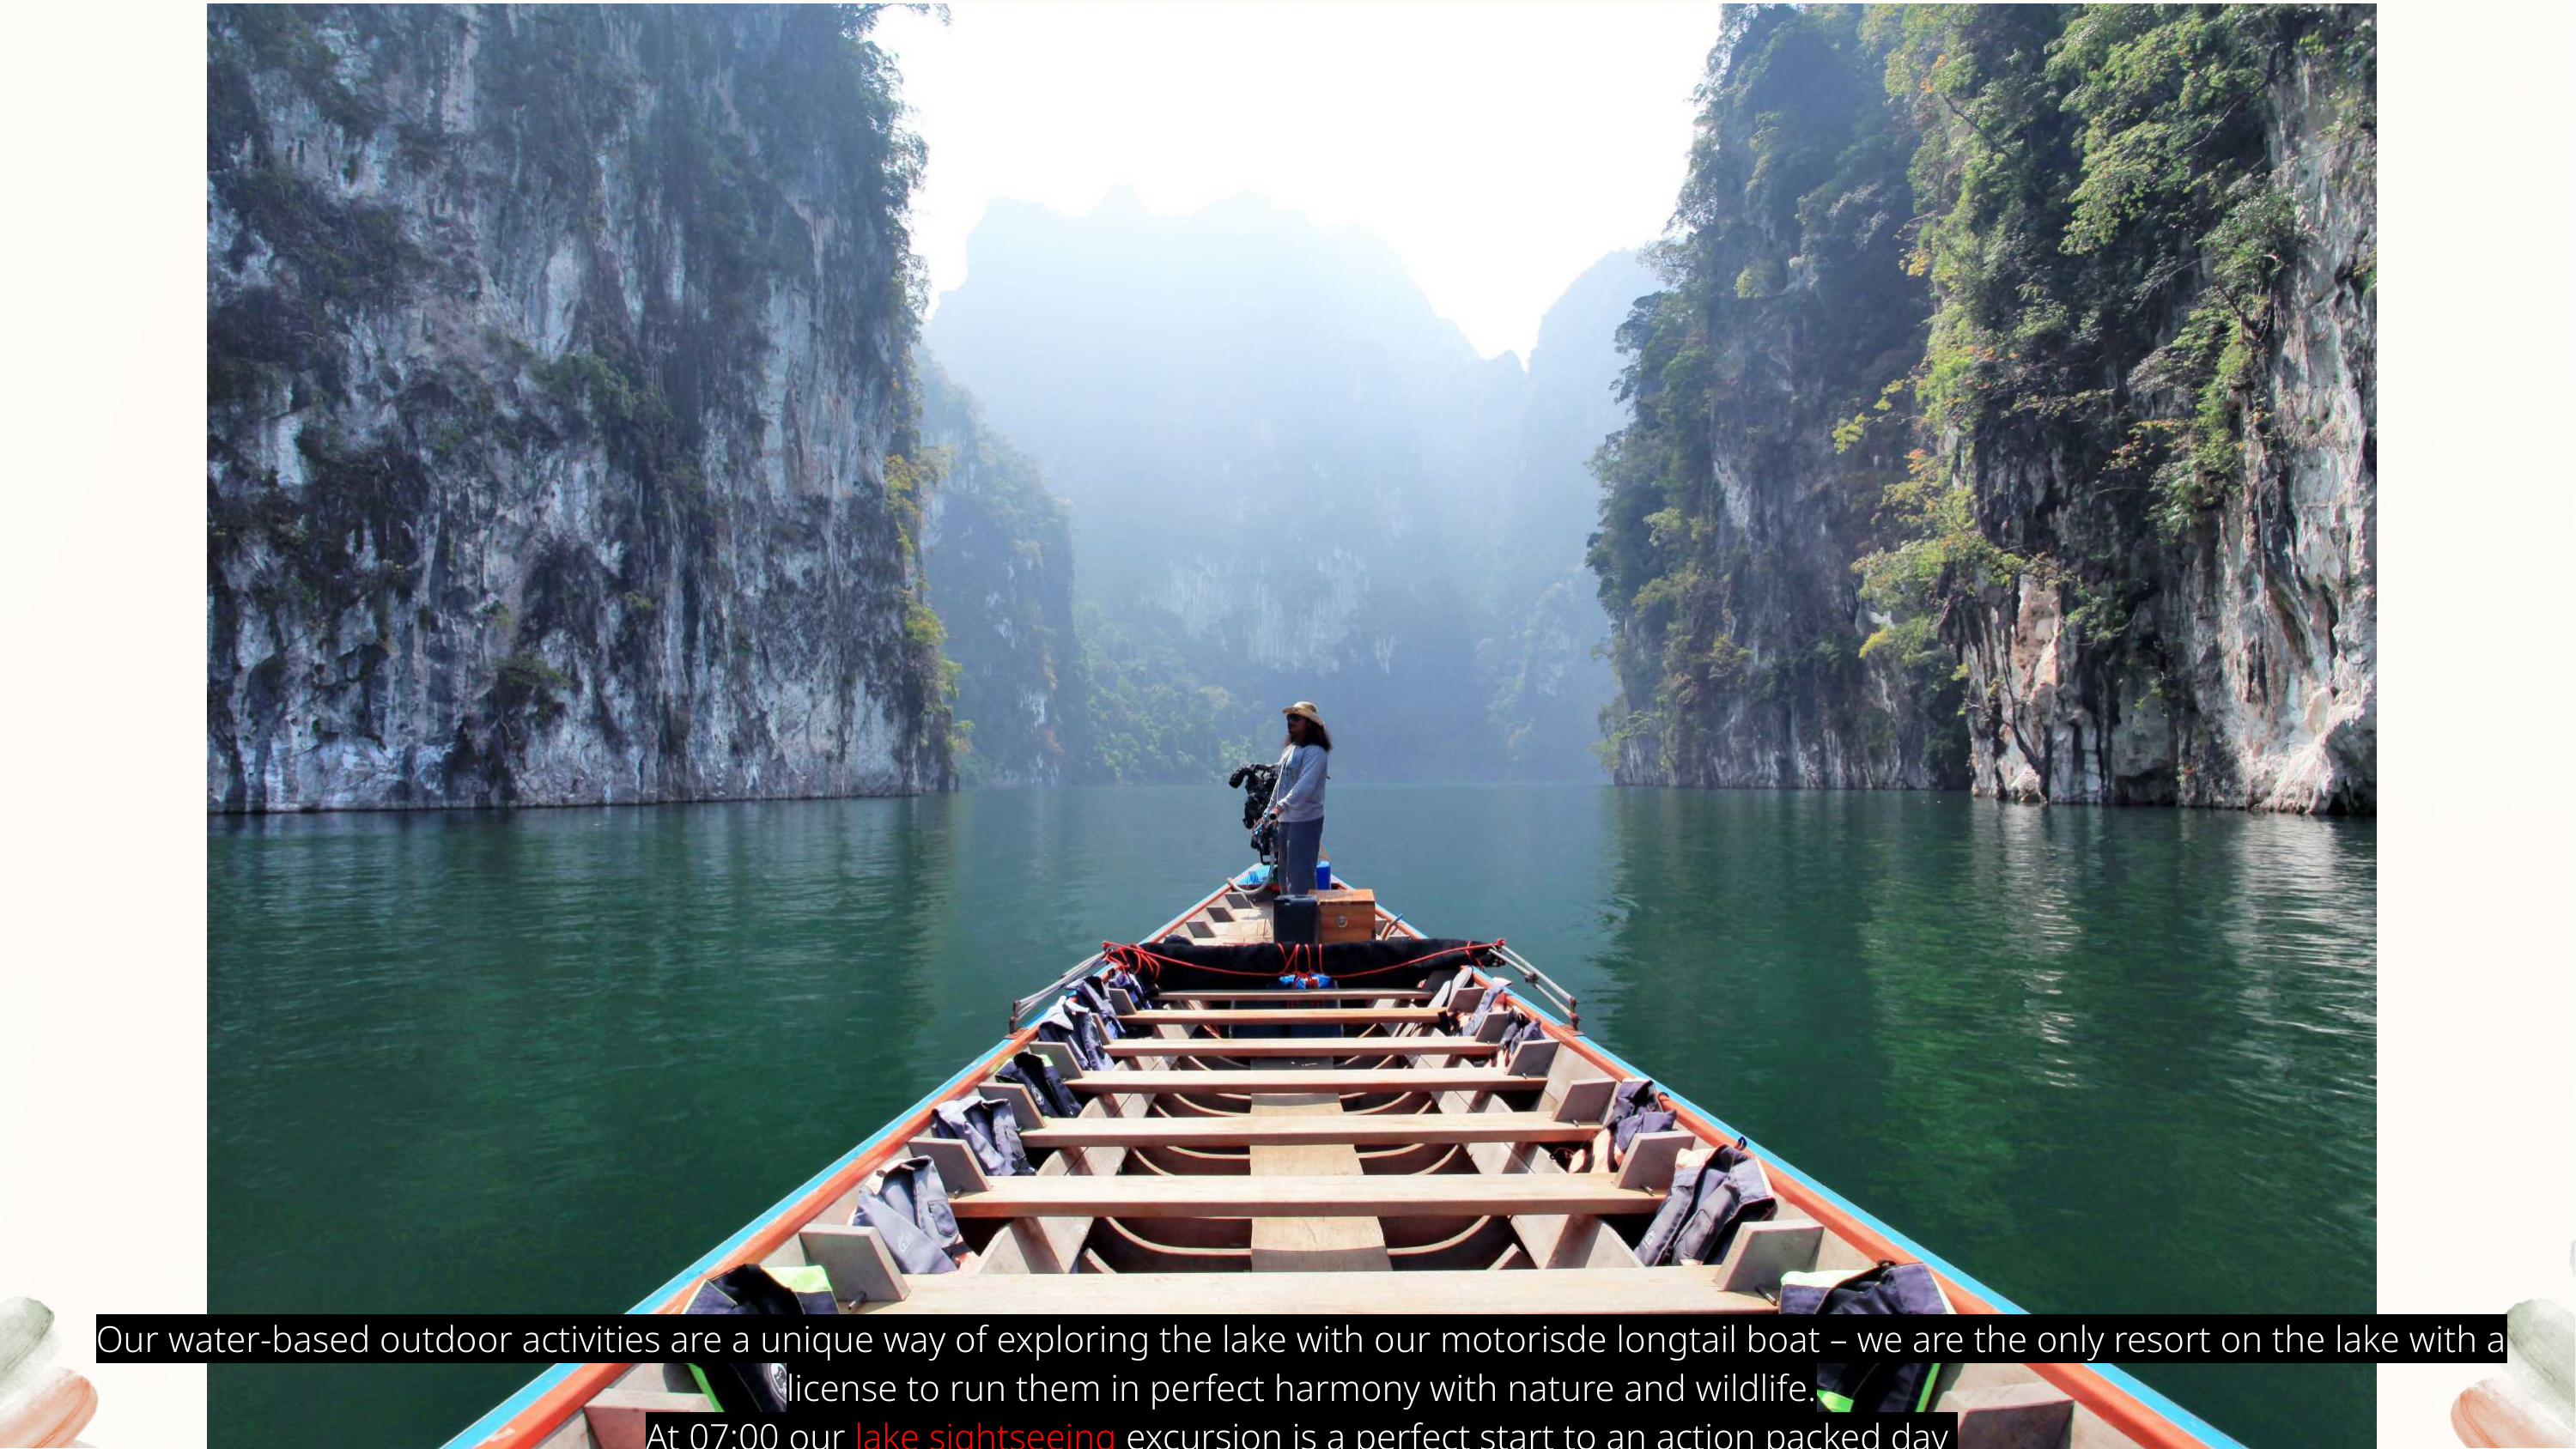

Our water-based outdoor activities are a unique way of exploring the lake with our motorisde longtail boat – we are the only resort on the lake with a license to run them in perfect harmony with nature and wildlife.
At 07:00 our lake sightseeing excursion is a perfect start to an action packed day
as it takes us through a misty landscape to discover stunning surroundings